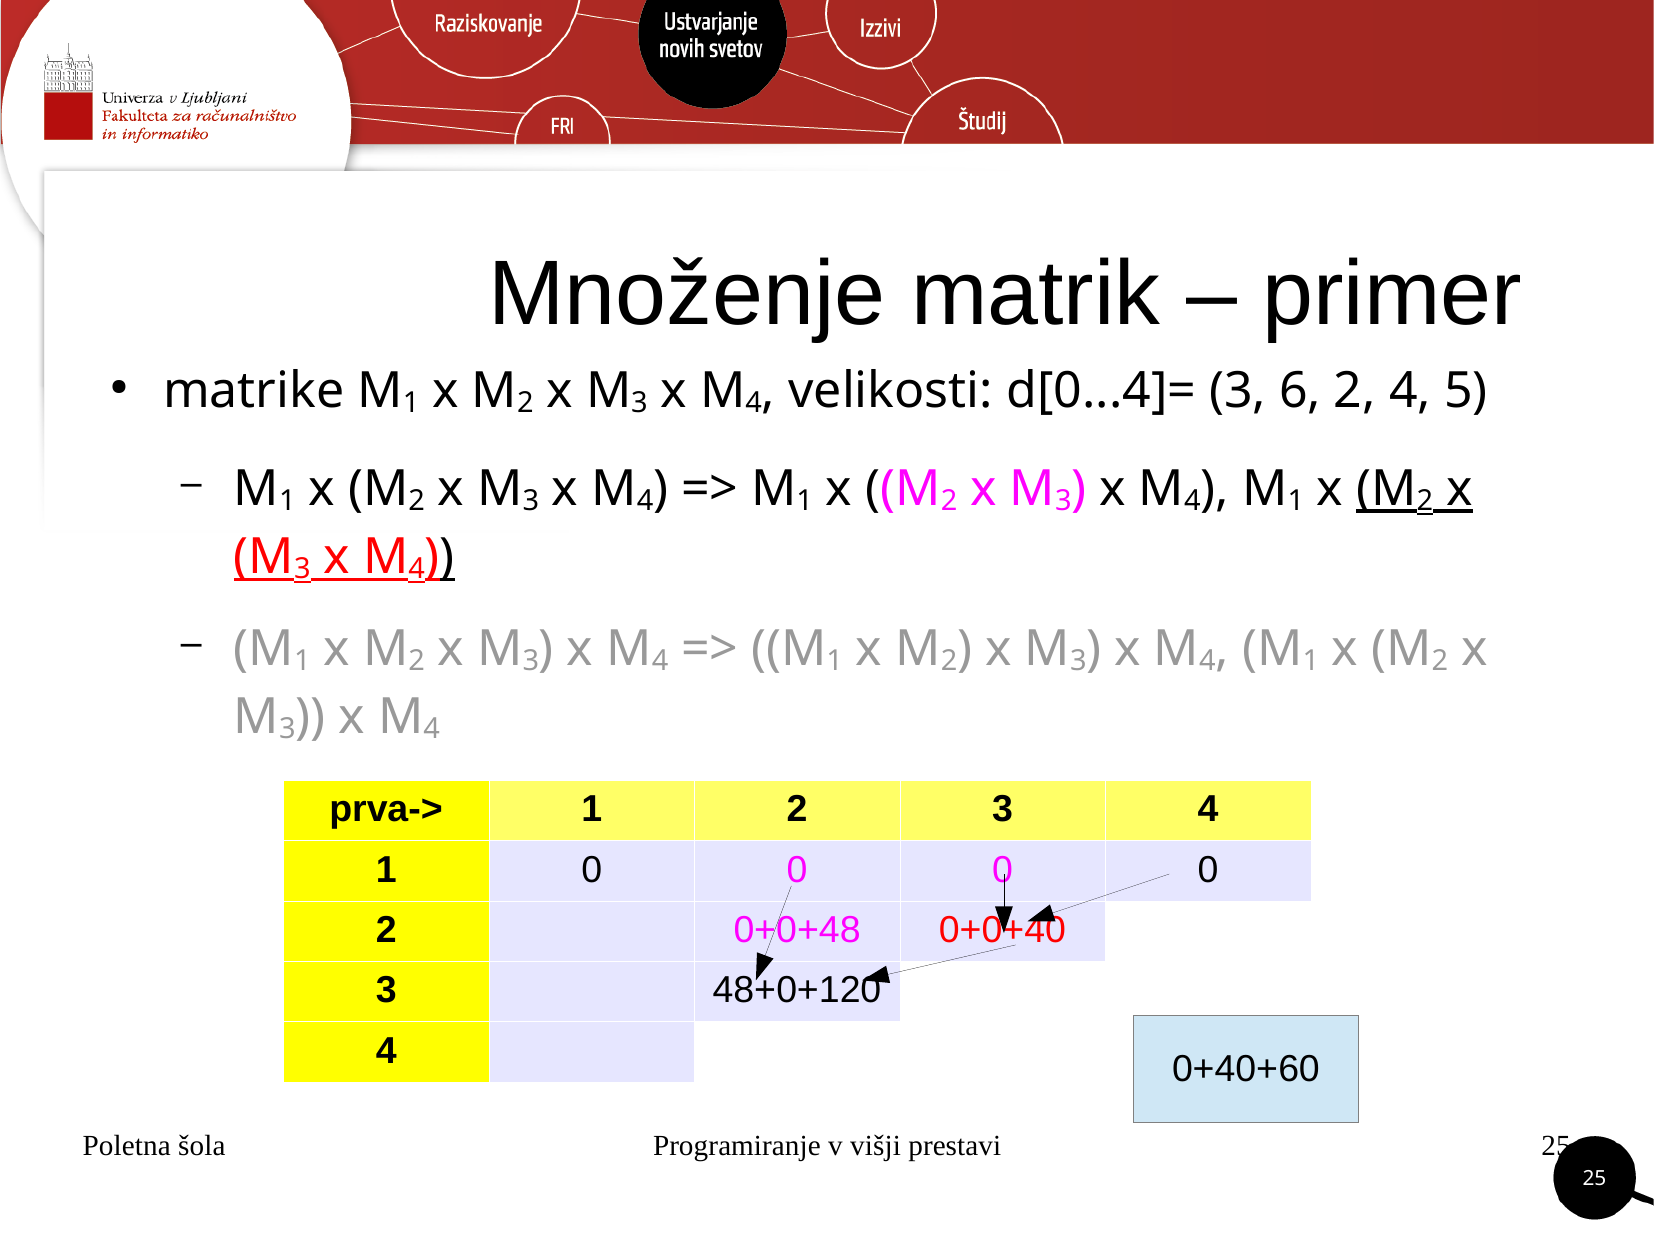

# Množenje matrik – primer
matrike M1 x M2 x M3 x M4, velikosti: d[0...4]= (3, 6, 2, 4, 5)
M1 x (M2 x M3 x M4) => M1 x ((M2 x M3) x M4), M1 x (M2 x (M3 x M4))
(M1 x M2 x M3) x M4 => ((M1 x M2) x M3) x M4, (M1 x (M2 x M3)) x M4
| prva-> | 1 | 2 | 3 | 4 |
| --- | --- | --- | --- | --- |
| 1 | 0 | 0 | 0 | 0 |
| 2 | | 0+0+48 | 0+0+40 | |
| 3 | | 48+0+120 | | |
| 4 | | | | |
0+40+60
Poletna šola
Programiranje v višji prestavi
25